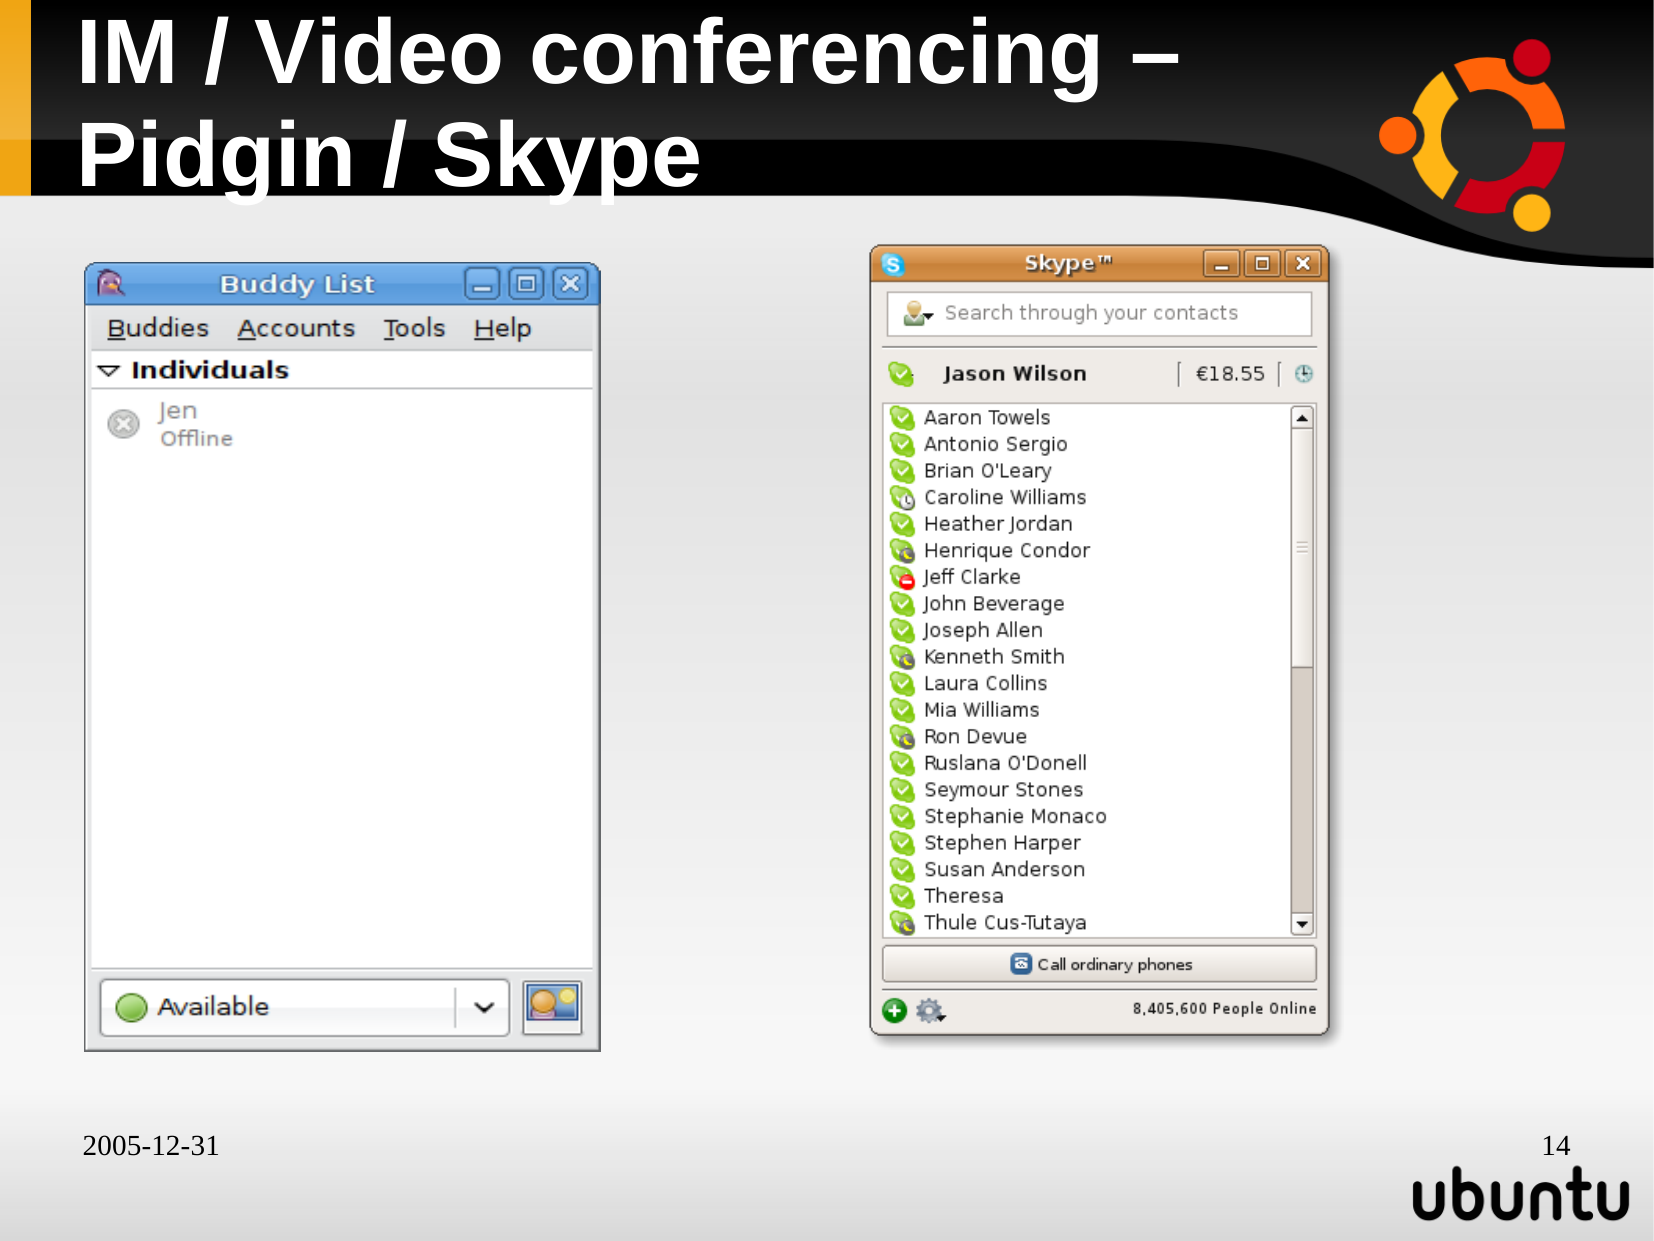

# IM / Video conferencing – Pidgin / Skype
2005-12-31
14